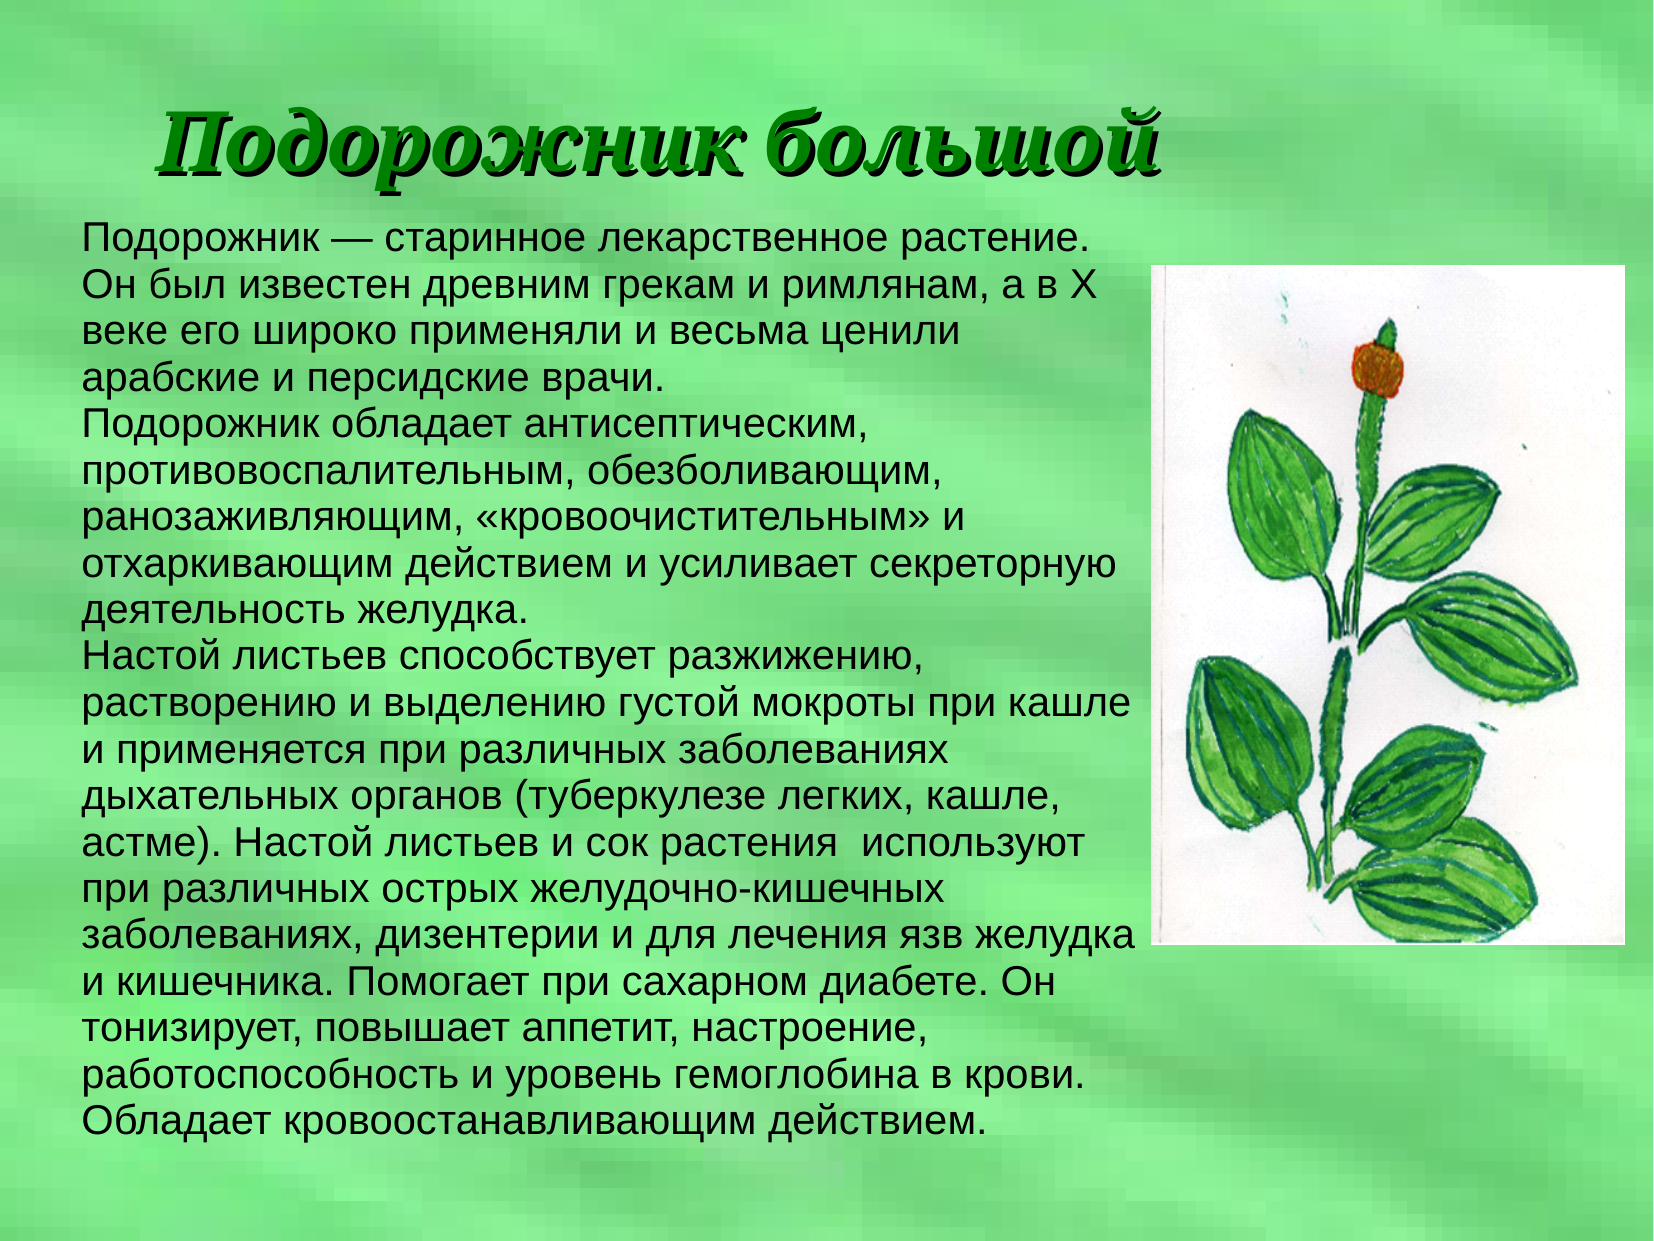

Подорожник большой
Подорожник — старинное лекарственное растение. Он был известен древним грекам и римлянам, а в X веке его широко применяли и весьма ценили арабские и персидские врачи.
Подорожник обладает антисептическим, противовоспалительным, обезболивающим, ранозаживляющим, «кровоочистительным» и отхаркивающим действием и усиливает секреторную деятельность желудка.
Настой листьев способствует разжижению, растворению и выделению густой мокроты при кашле и применяется при различных заболеваниях дыхательных органов (туберкулезе легких, кашле, астме). Настой листьев и сок растения используют при различных острых желудочно-кишечных заболеваниях, дизентерии и для лечения язв желудка и кишечника. Помогает при сахарном диабете. Он тонизирует, повышает аппетит, настроение, работоспособность и уровень гемоглобина в крови. Обладает кровоостанавливающим действием.